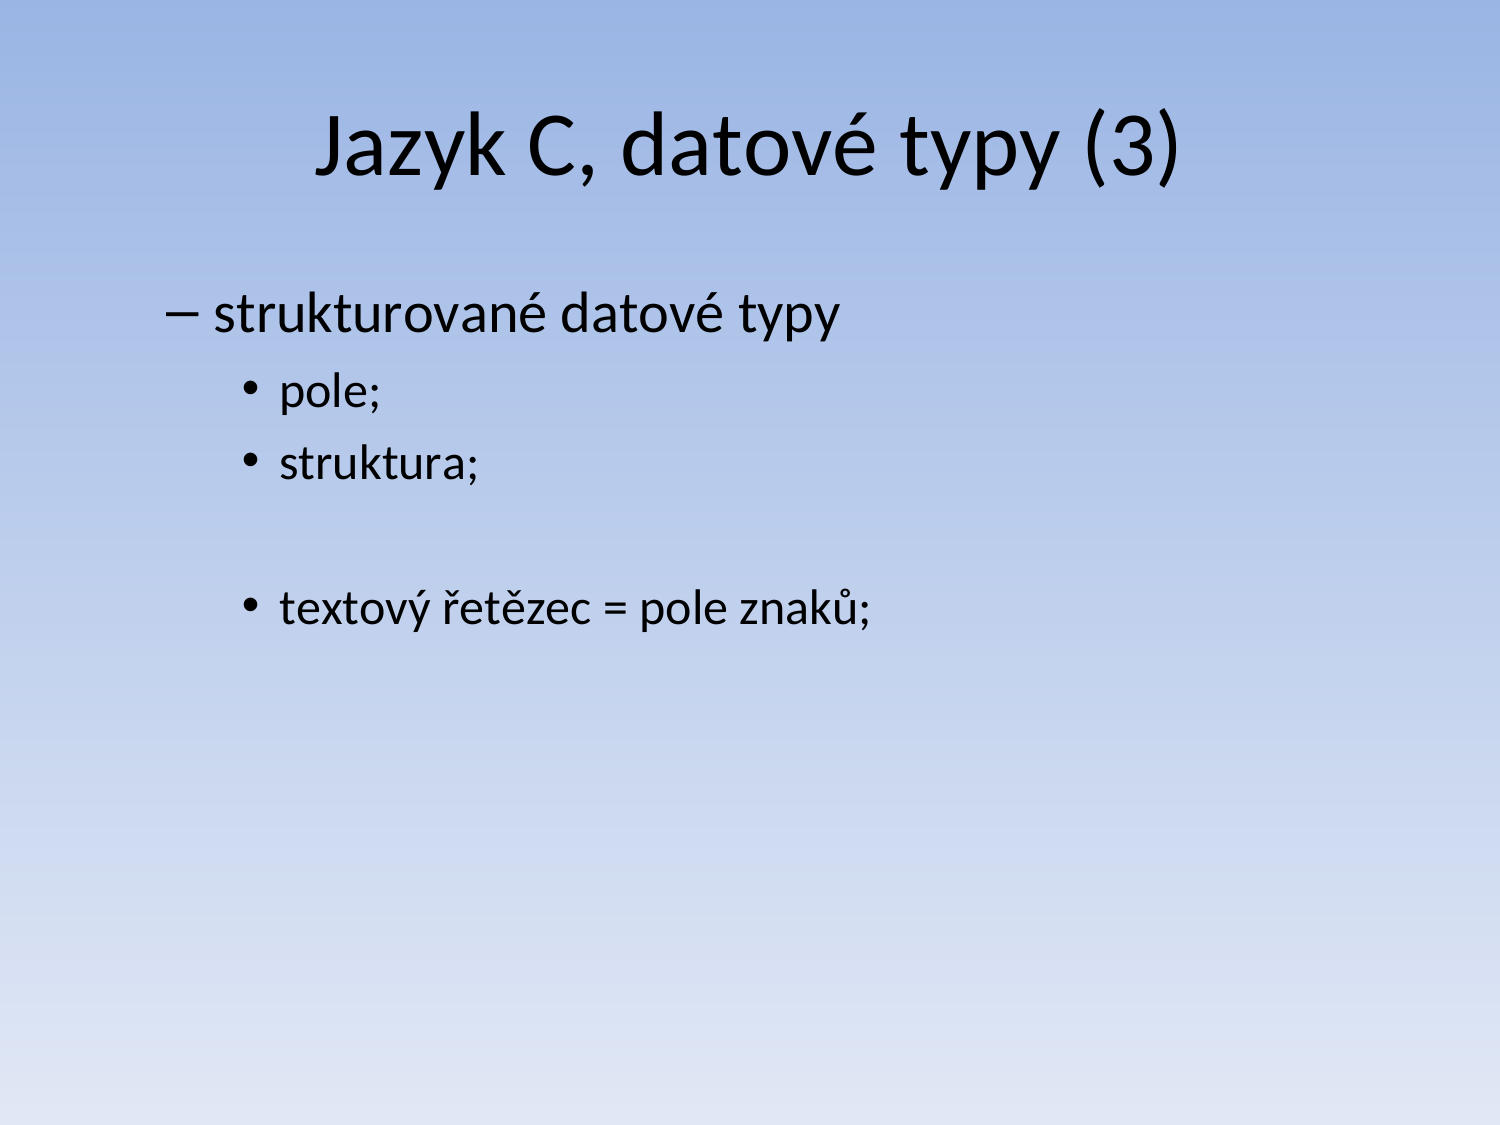

# Jazyk C, datové typy (3)
strukturované datové typy
pole;
struktura;
textový řetězec = pole znaků;